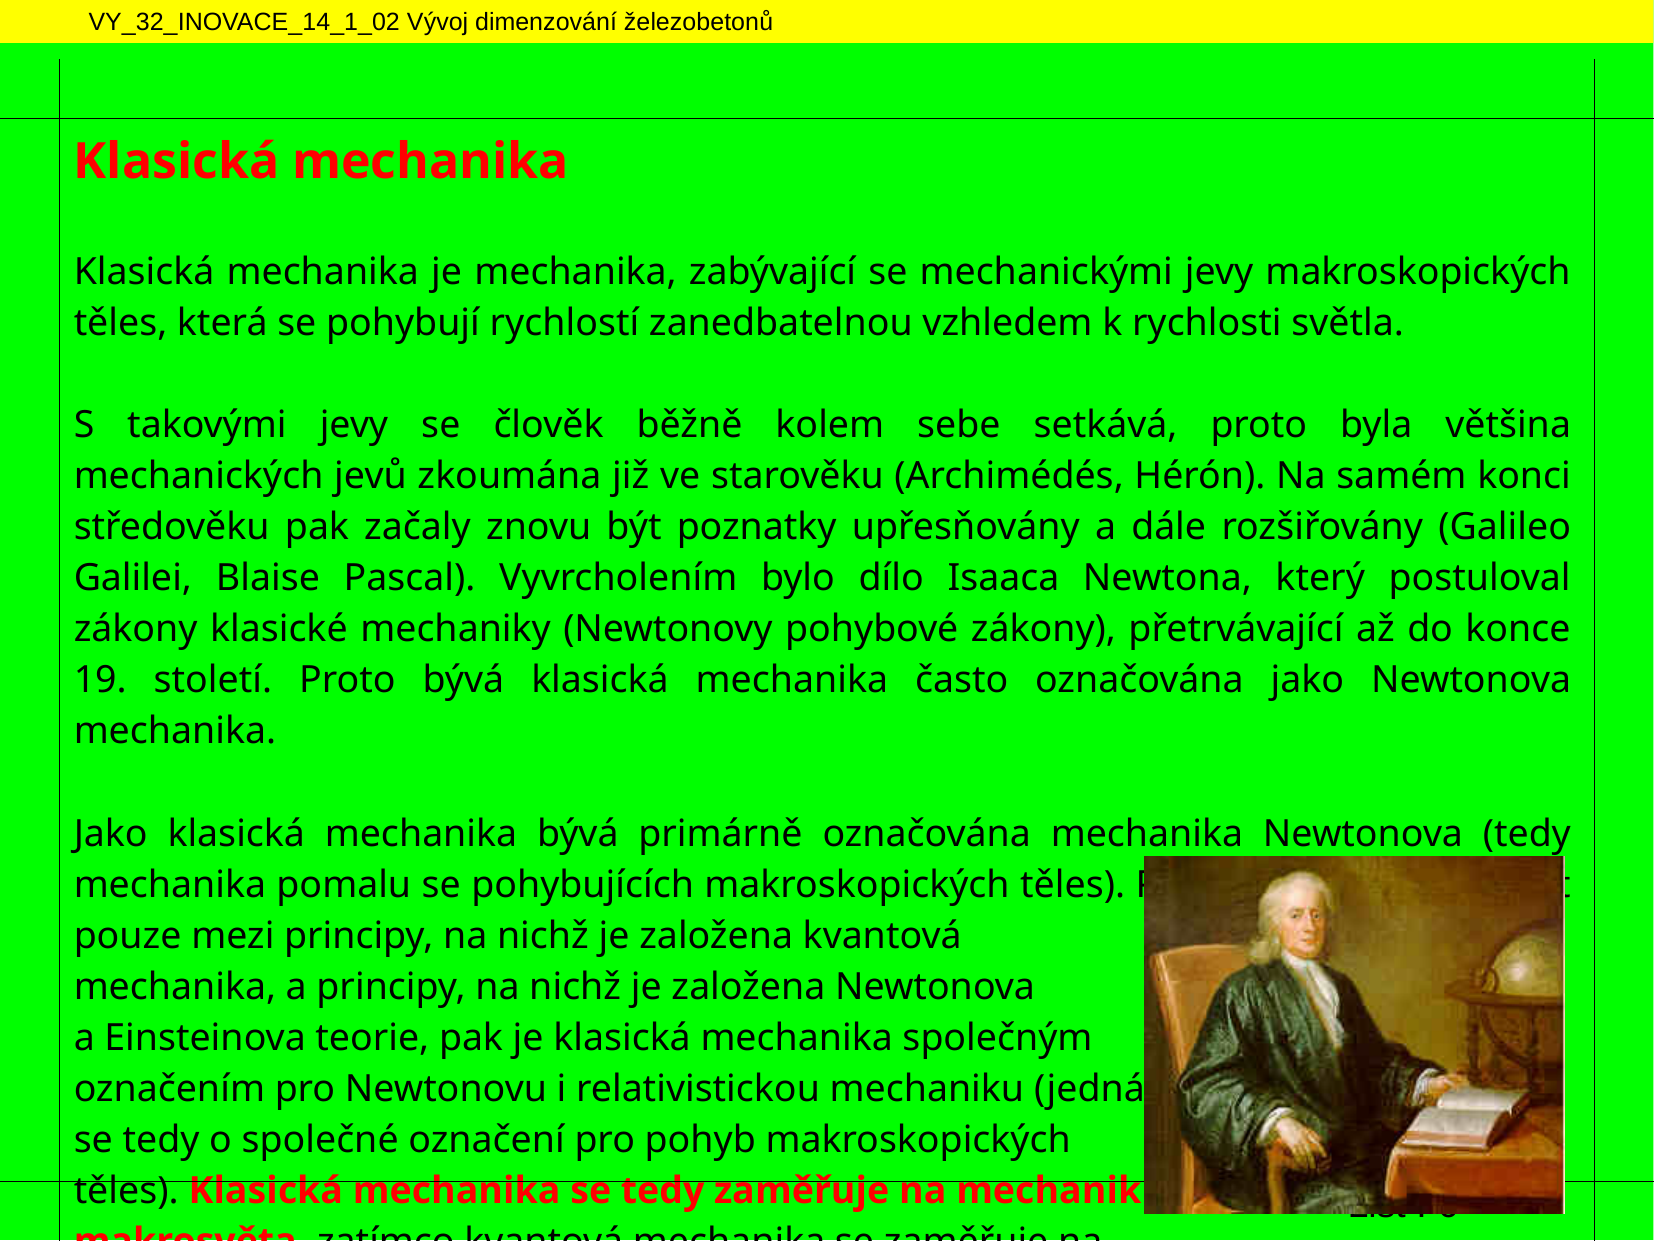

VY_32_INOVACE_14_1_02 Vývoj dimenzování železobetonů
Klasická mechanika
Klasická mechanika je mechanika, zabývající se mechanickými jevy makroskopických těles, která se pohybují rychlostí zanedbatelnou vzhledem k rychlosti světla.
S takovými jevy se člověk běžně kolem sebe setkává, proto byla většina mechanických jevů zkoumána již ve starověku (Archimédés, Hérón). Na samém konci středověku pak začaly znovu být poznatky upřesňovány a dále rozšiřovány (Galileo Galilei, Blaise Pascal). Vyvrcholením bylo dílo Isaaca Newtona, který postuloval zákony klasické mechaniky (Newtonovy pohybové zákony), přetrvávající až do konce 19. století. Proto bývá klasická mechanika často označována jako Newtonova mechanika.
Jako klasická mechanika bývá primárně označována mechanika Newtonova (tedy mechanika pomalu se pohybujících makroskopických těles). Pokud je třeba rozlišovat pouze mezi principy, na nichž je založena kvantová
mechanika, a principy, na nichž je založena Newtonova
a Einsteinova teorie, pak je klasická mechanika společným
označením pro Newtonovu i relativistickou mechaniku (jedná
se tedy o společné označení pro pohyb makroskopických
těles). Klasická mechanika se tedy zaměřuje na mechaniku
makrosvěta, zatímco kvantová mechanika se zaměřuje na
fyziku mikrosvěta.
List :